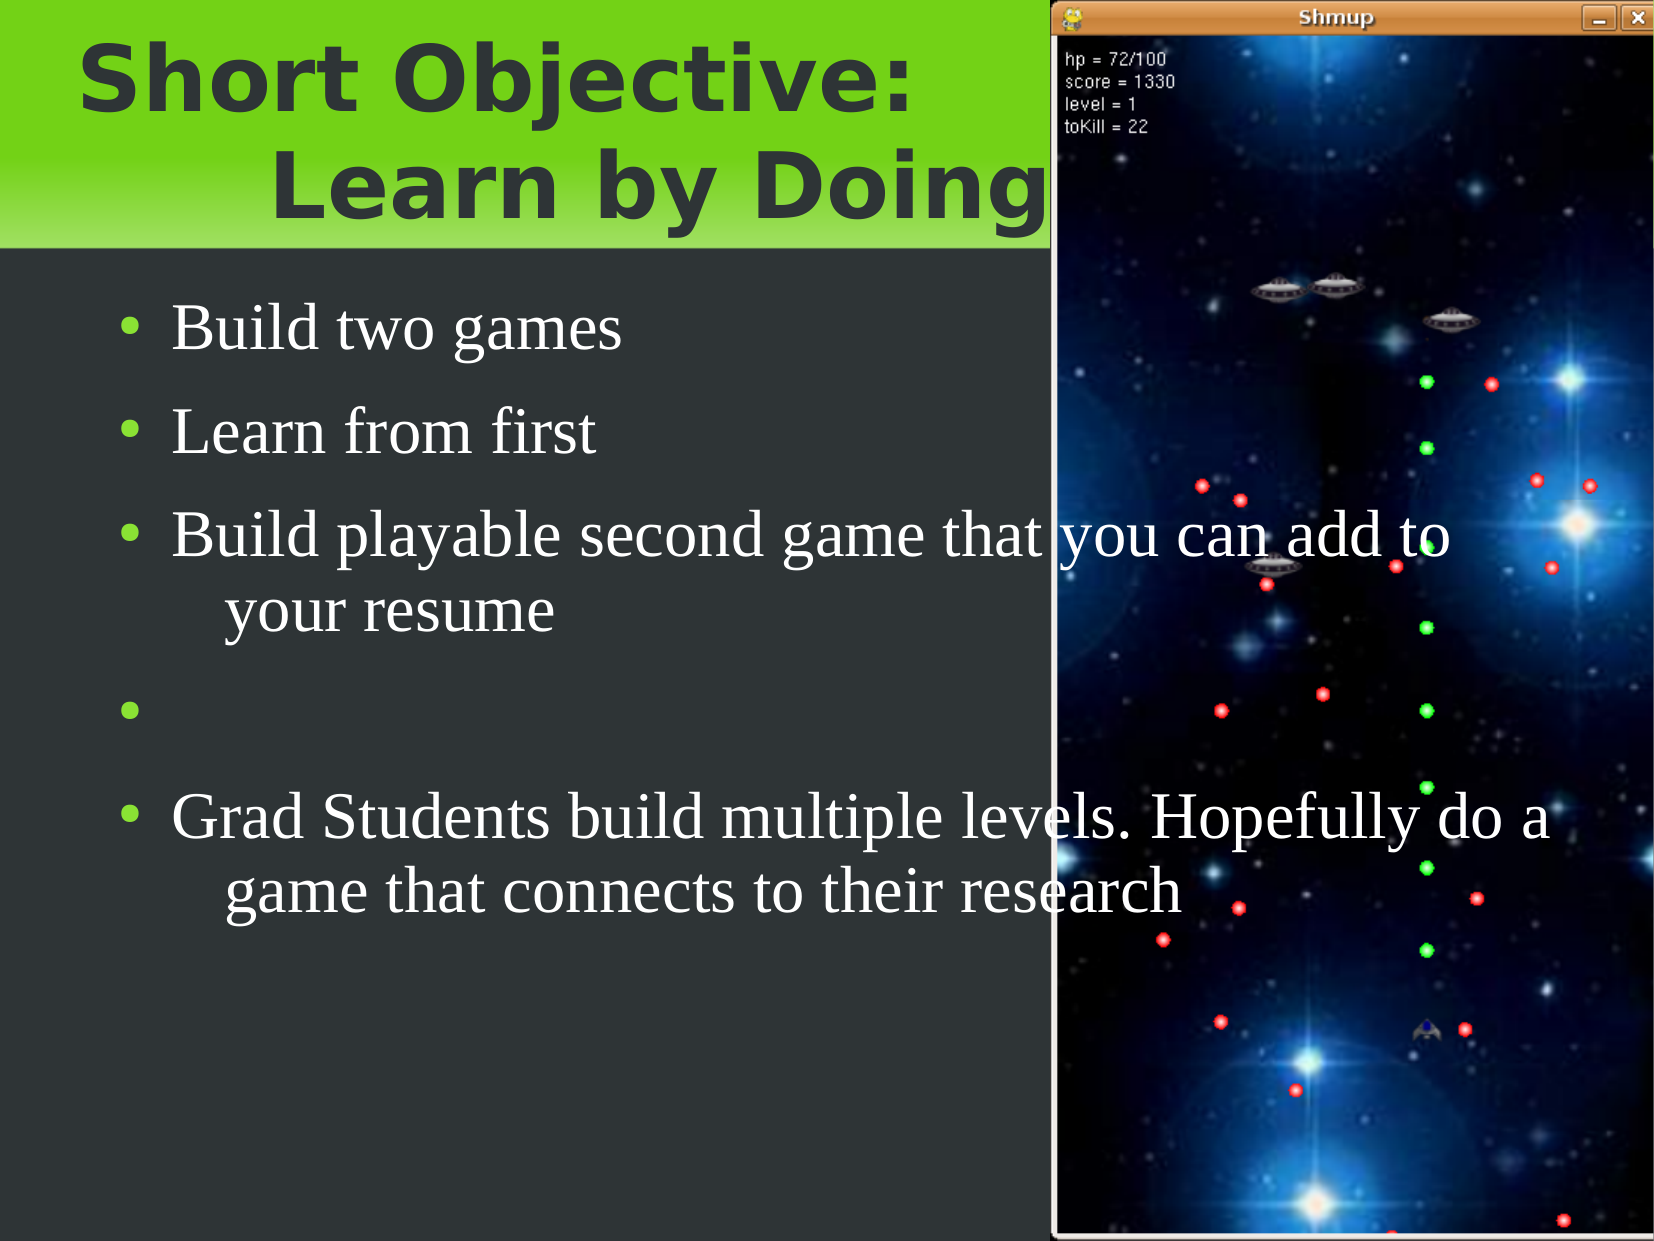

# Short Objective: Learn by Doing
Build two games
Learn from first
Build playable second game that you can add to your resume
Grad Students build multiple levels. Hopefully do a game that connects to their research